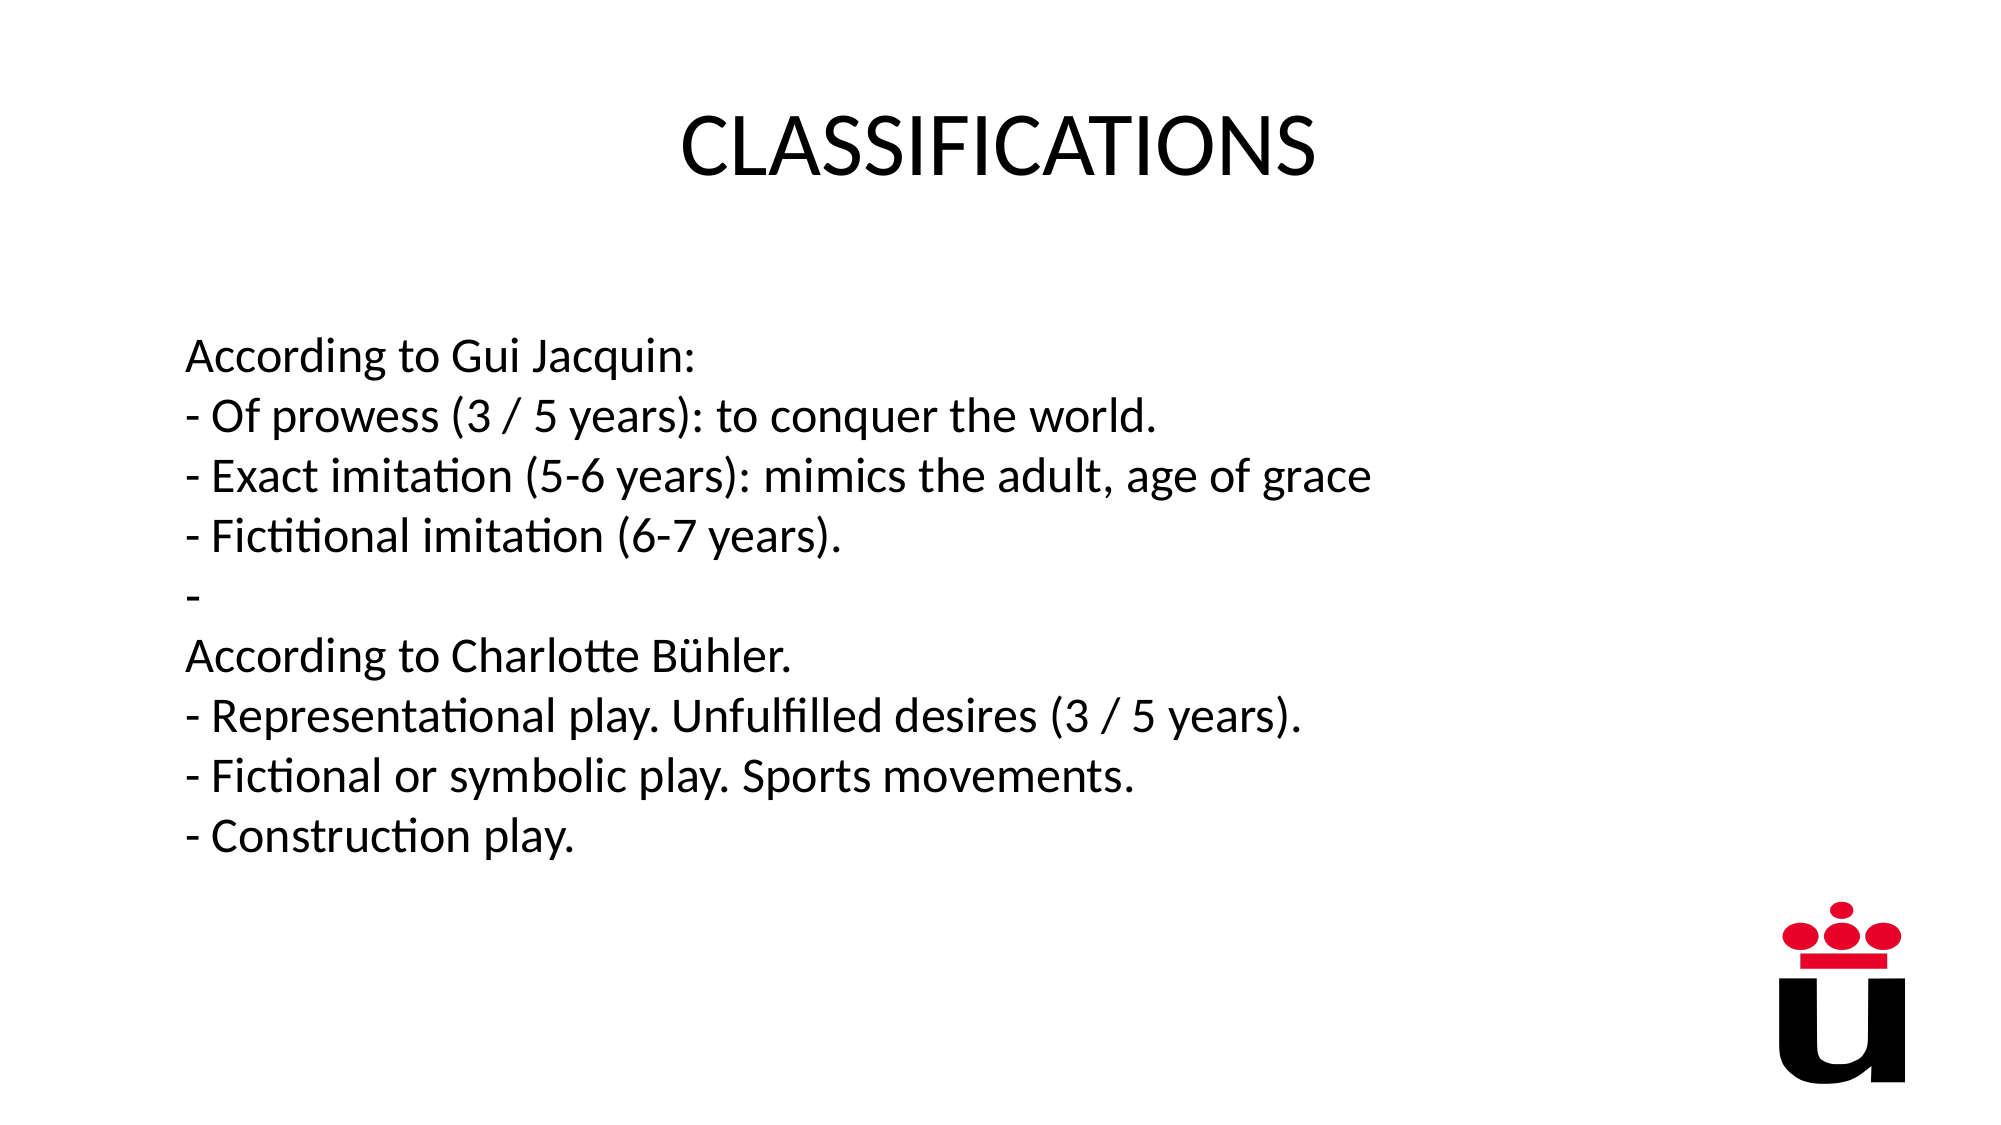

CLASSIFICATIONS
According to Gui Jacquin:
- Of prowess (3 / 5 years): to conquer the world.
- Exact imitation (5-6 years): mimics the adult, age of grace
- Fictitional imitation (6-7 years).
According to Charlotte Bühler.
- Representational play. Unfulfilled desires (3 / 5 years).
- Fictional or symbolic play. Sports movements.
- Construction play.